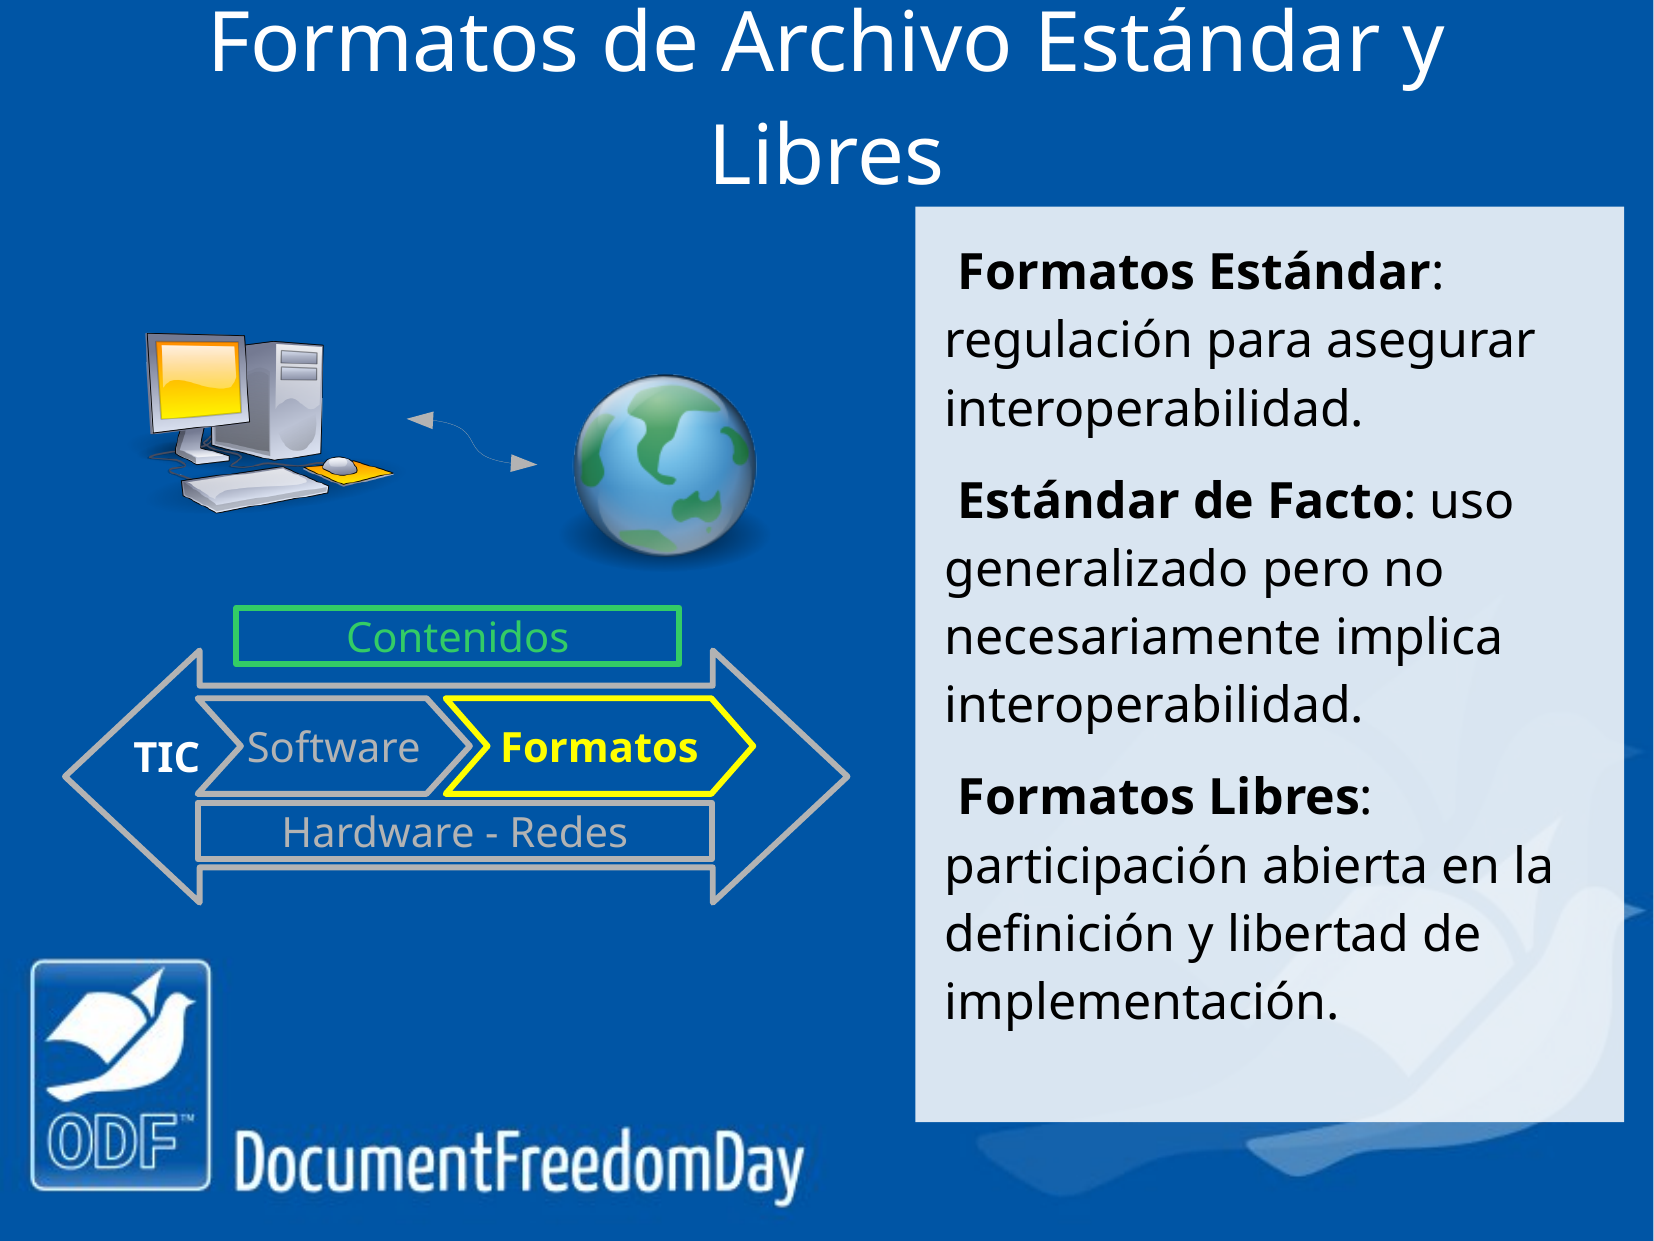

# Formatos de Archivo Estándar y Libres
 Formatos Estándar: regulación para asegurar interoperabilidad.
 Estándar de Facto: uso generalizado pero no necesariamente implica interoperabilidad.
 Formatos Libres: participación abierta en la definición y libertad de implementación.
Contenidos
Software
Formatos
TIC
Hardware - Redes